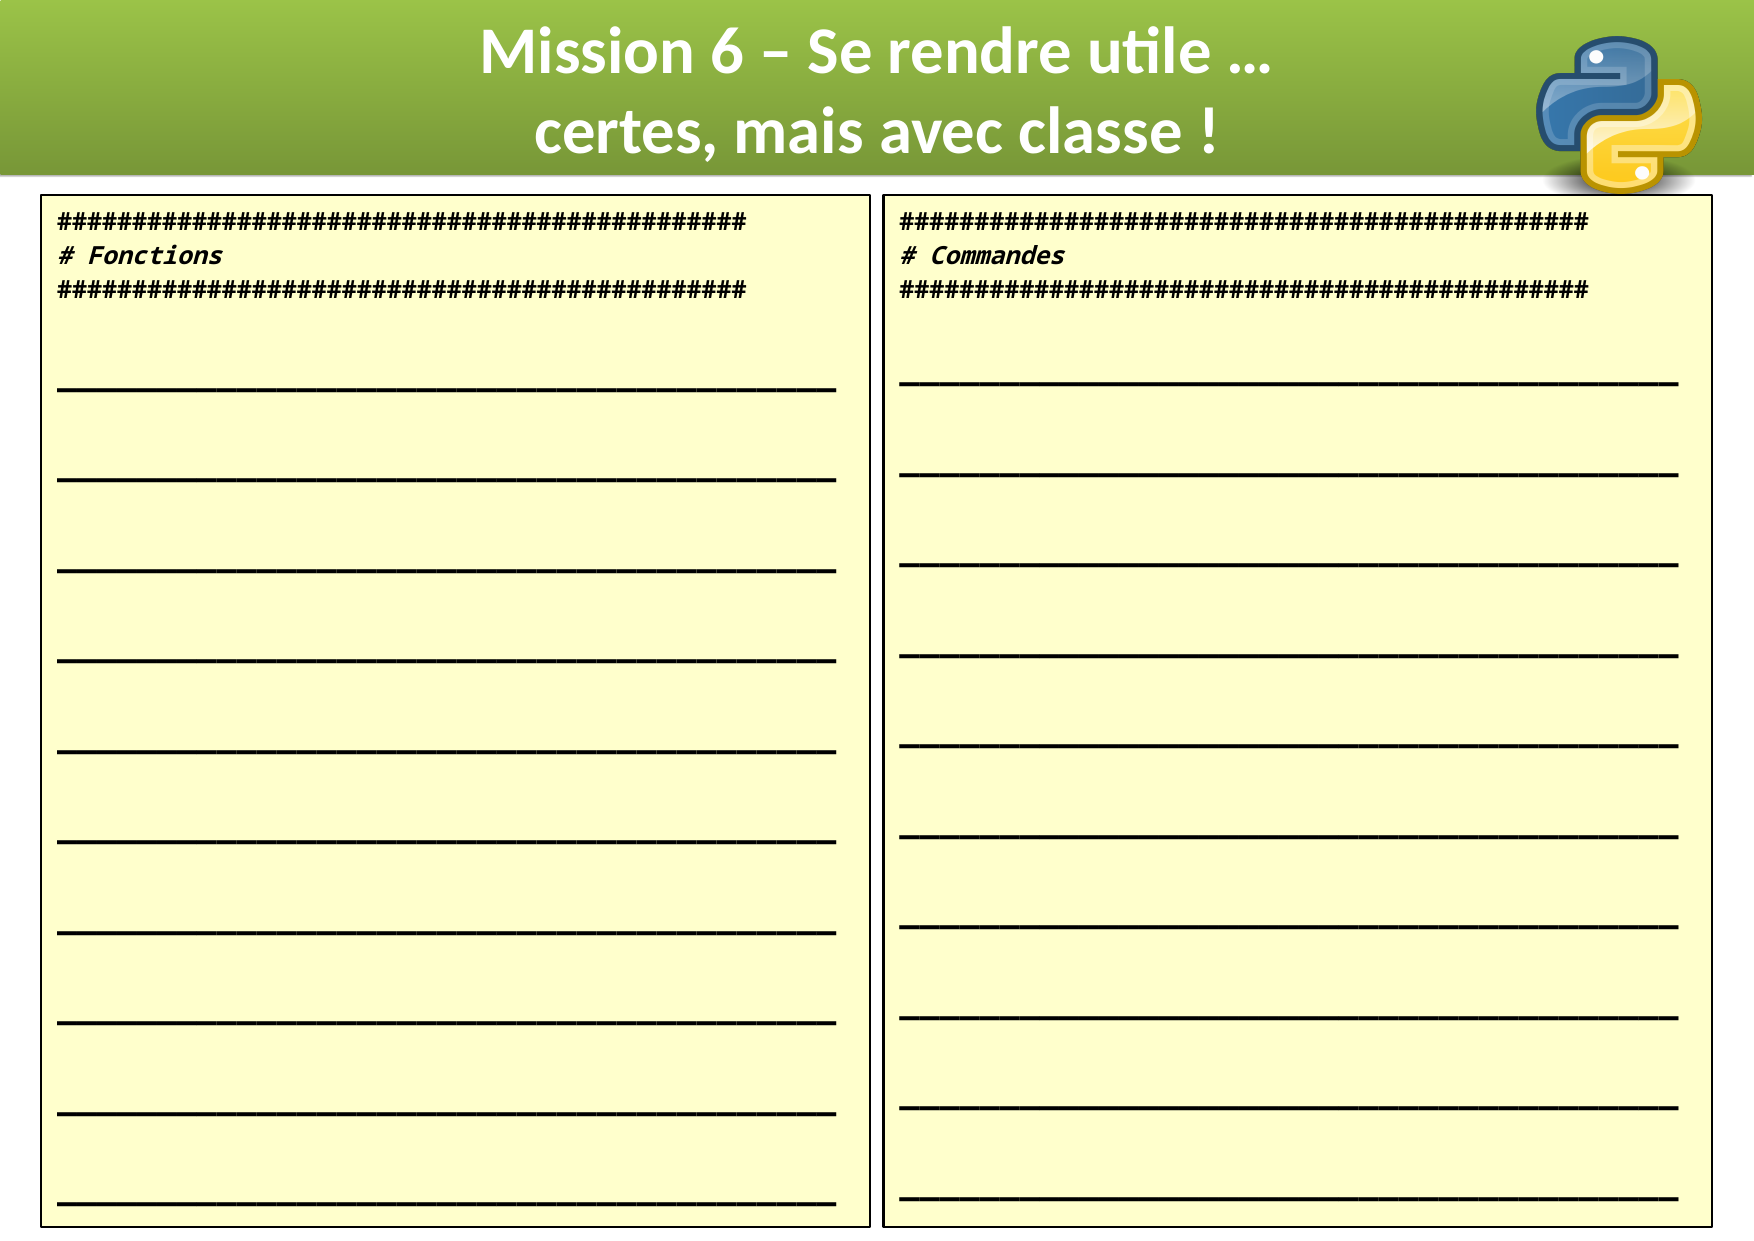

Mission 6 – Se rendre utile …
certes, mais avec classe !
##############################################
# Fonctions
##############################################
_______________________________________
_______________________________________
_______________________________________
_______________________________________
_______________________________________
_______________________________________
_______________________________________
_______________________________________
_______________________________________
_______________________________________
_______________________________________
_______________________________________
_______________________________________
_______________________________________
##############################################
# Commandes
##############################################
_______________________________________
_______________________________________
_______________________________________
_______________________________________
_______________________________________
_______________________________________
_______________________________________
_______________________________________
_______________________________________
_______________________________________
_______________________________________
_______________________________________
_______________________________________
_______________________________________